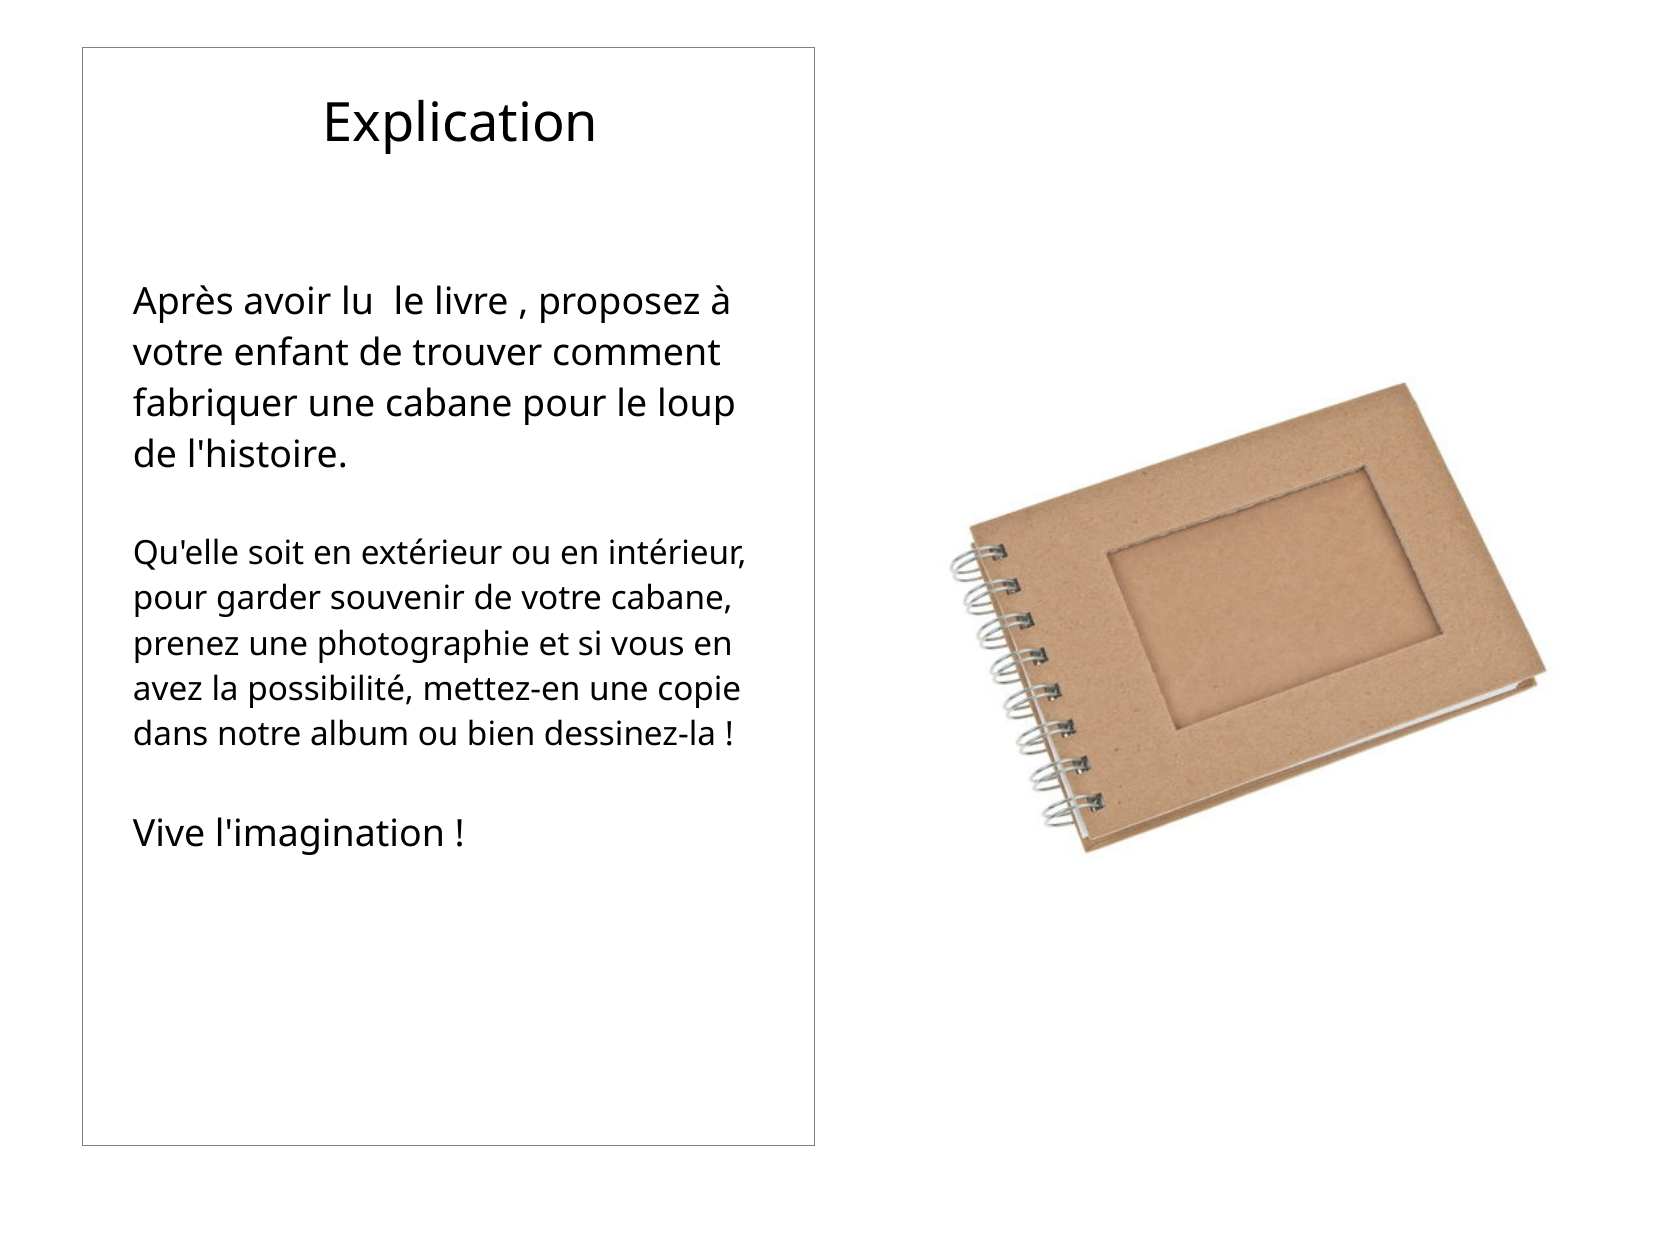

Explication
Après avoir lu le livre , proposez à votre enfant de trouver comment fabriquer une cabane pour le loup de l'histoire.
Qu'elle soit en extérieur ou en intérieur, pour garder souvenir de votre cabane, prenez une photographie et si vous en avez la possibilité, mettez-en une copie dans notre album ou bien dessinez-la !
Vive l'imagination !